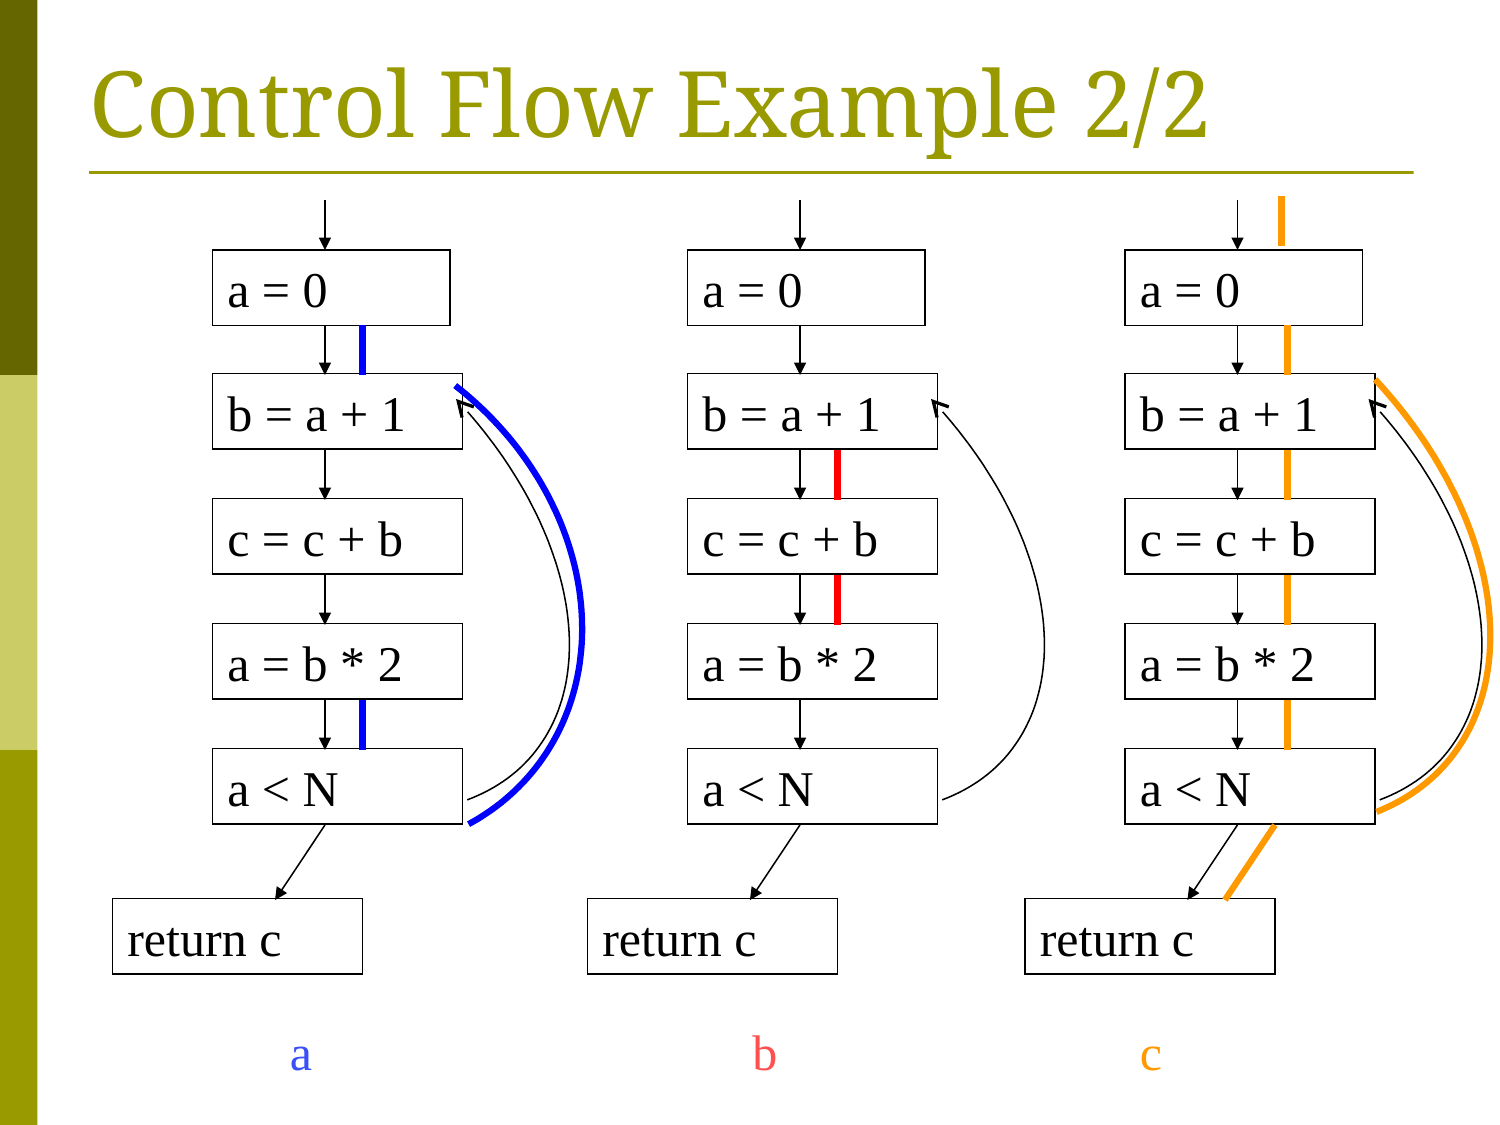

# Control Flow Example 2/2
a = 0
a = 0
a = 0
b = a + 1
b = a + 1
b = a + 1
c = c + b
c = c + b
c = c + b
a = b * 2
a = b * 2
a = b * 2
a < N
a < N
a < N
return c
return c
return c
a
b
c